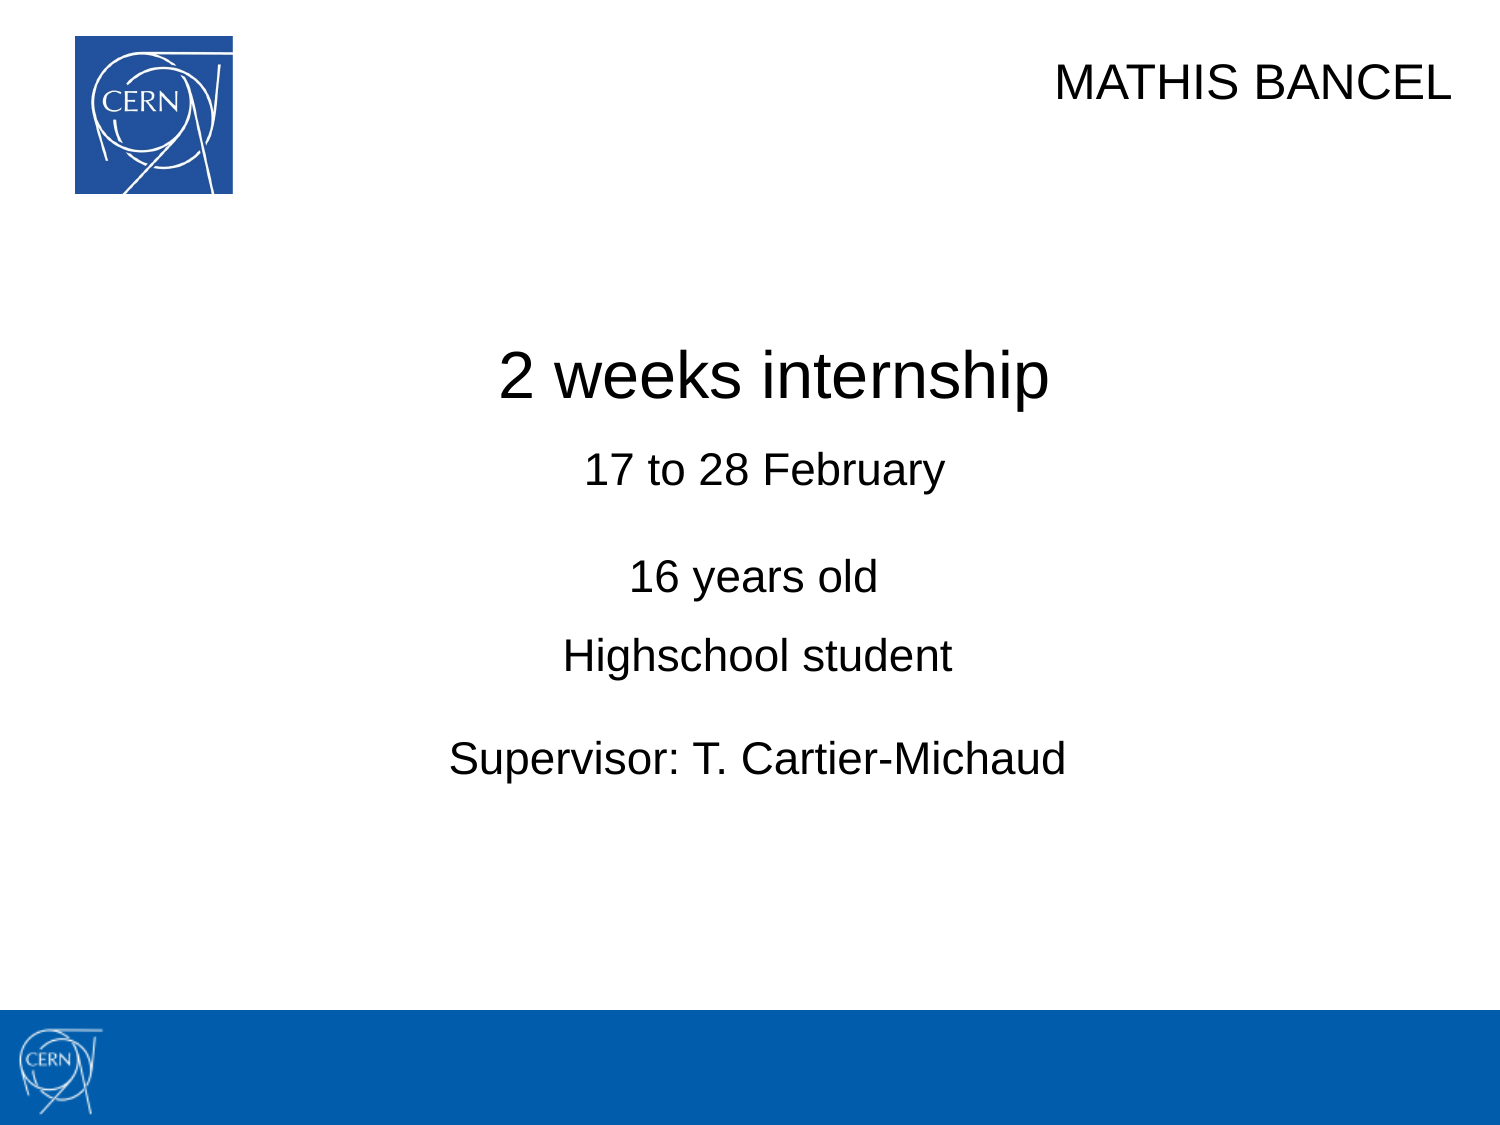

MATHIS BANCEL
2 weeks internship
17 to 28 February
16 years old
Highschool student
Supervisor: T. Cartier-Michaud